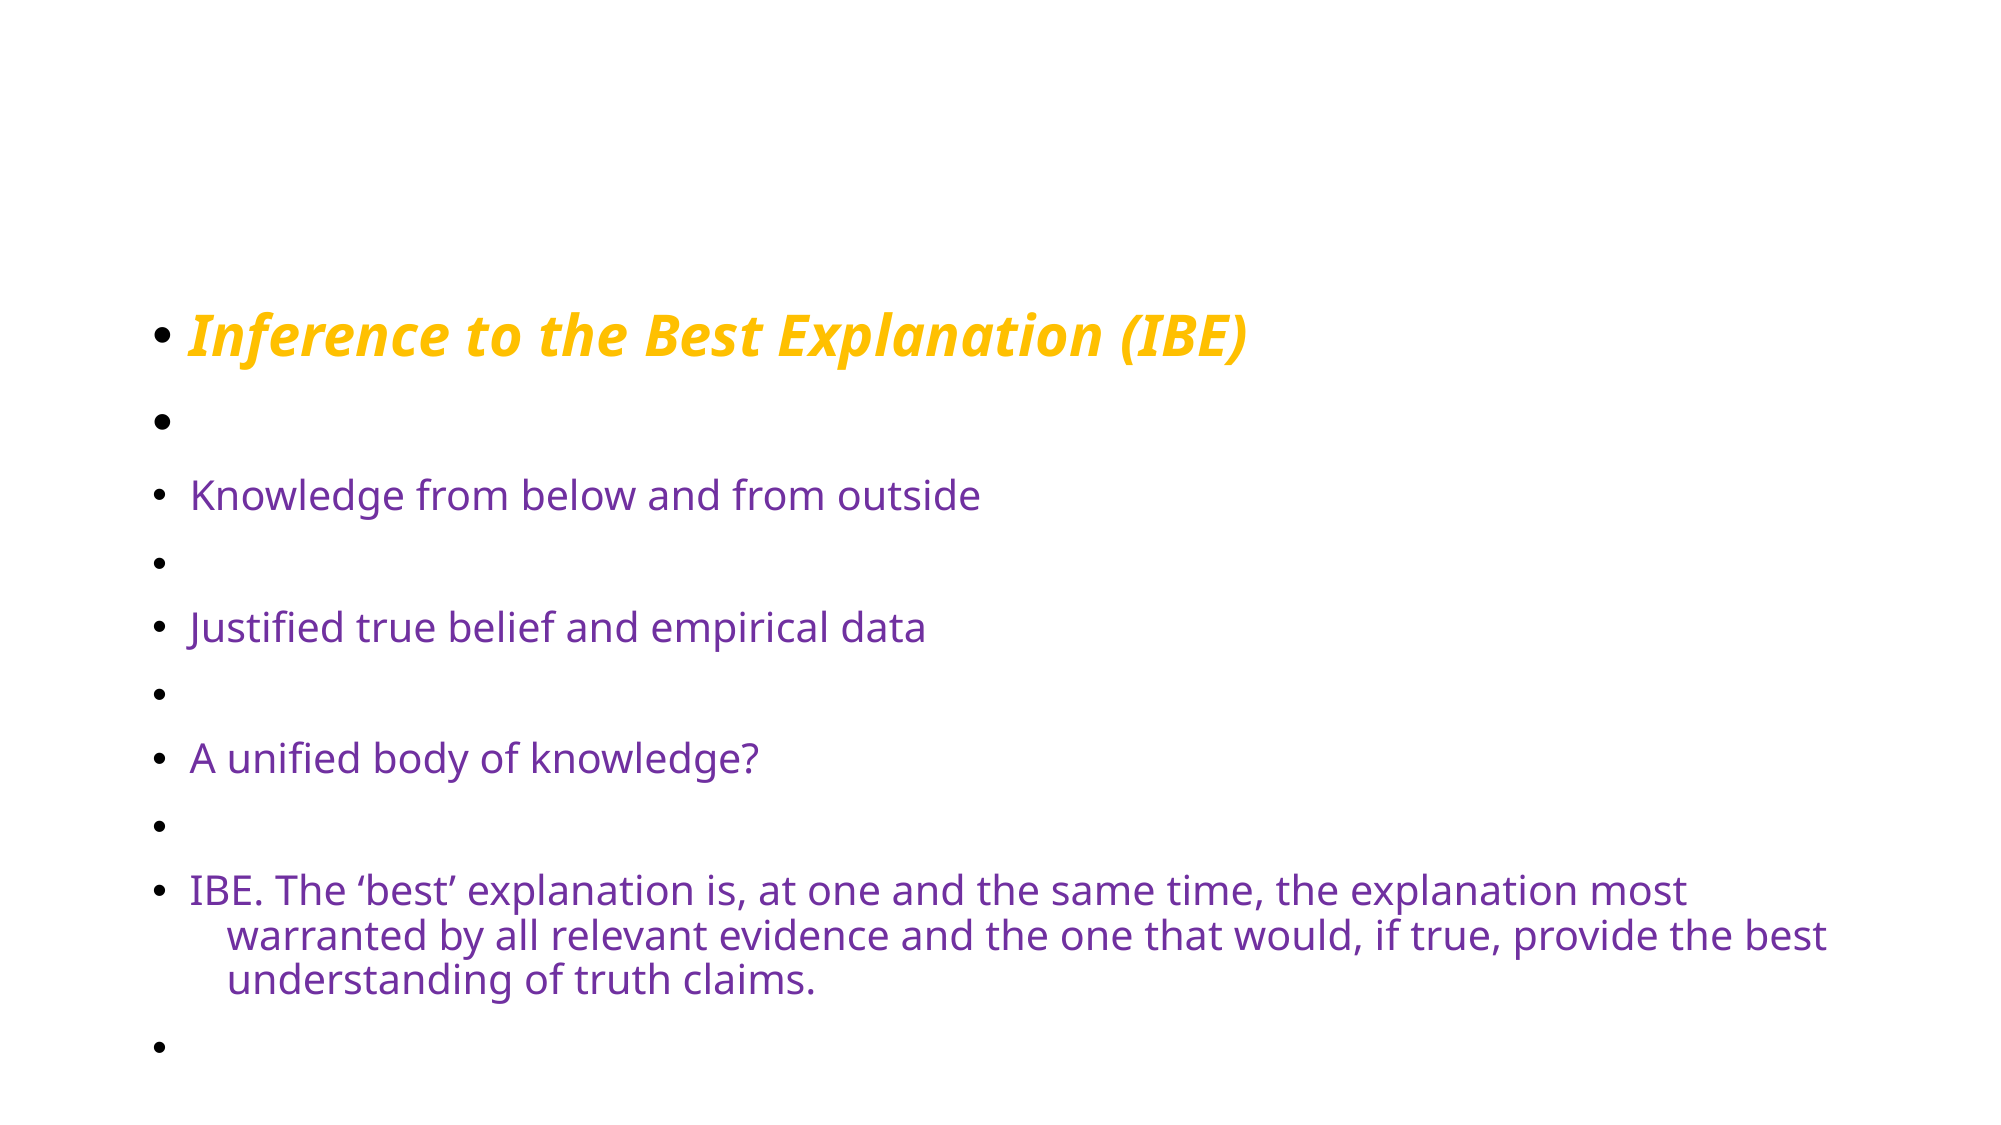

#
Inference to the Best Explanation (IBE)
Knowledge from below and from outside
Justified true belief and empirical data
A unified body of knowledge?
IBE. The ‘best’ explanation is, at one and the same time, the explanation most warranted by all relevant evidence and the one that would, if true, provide the best understanding of truth claims.